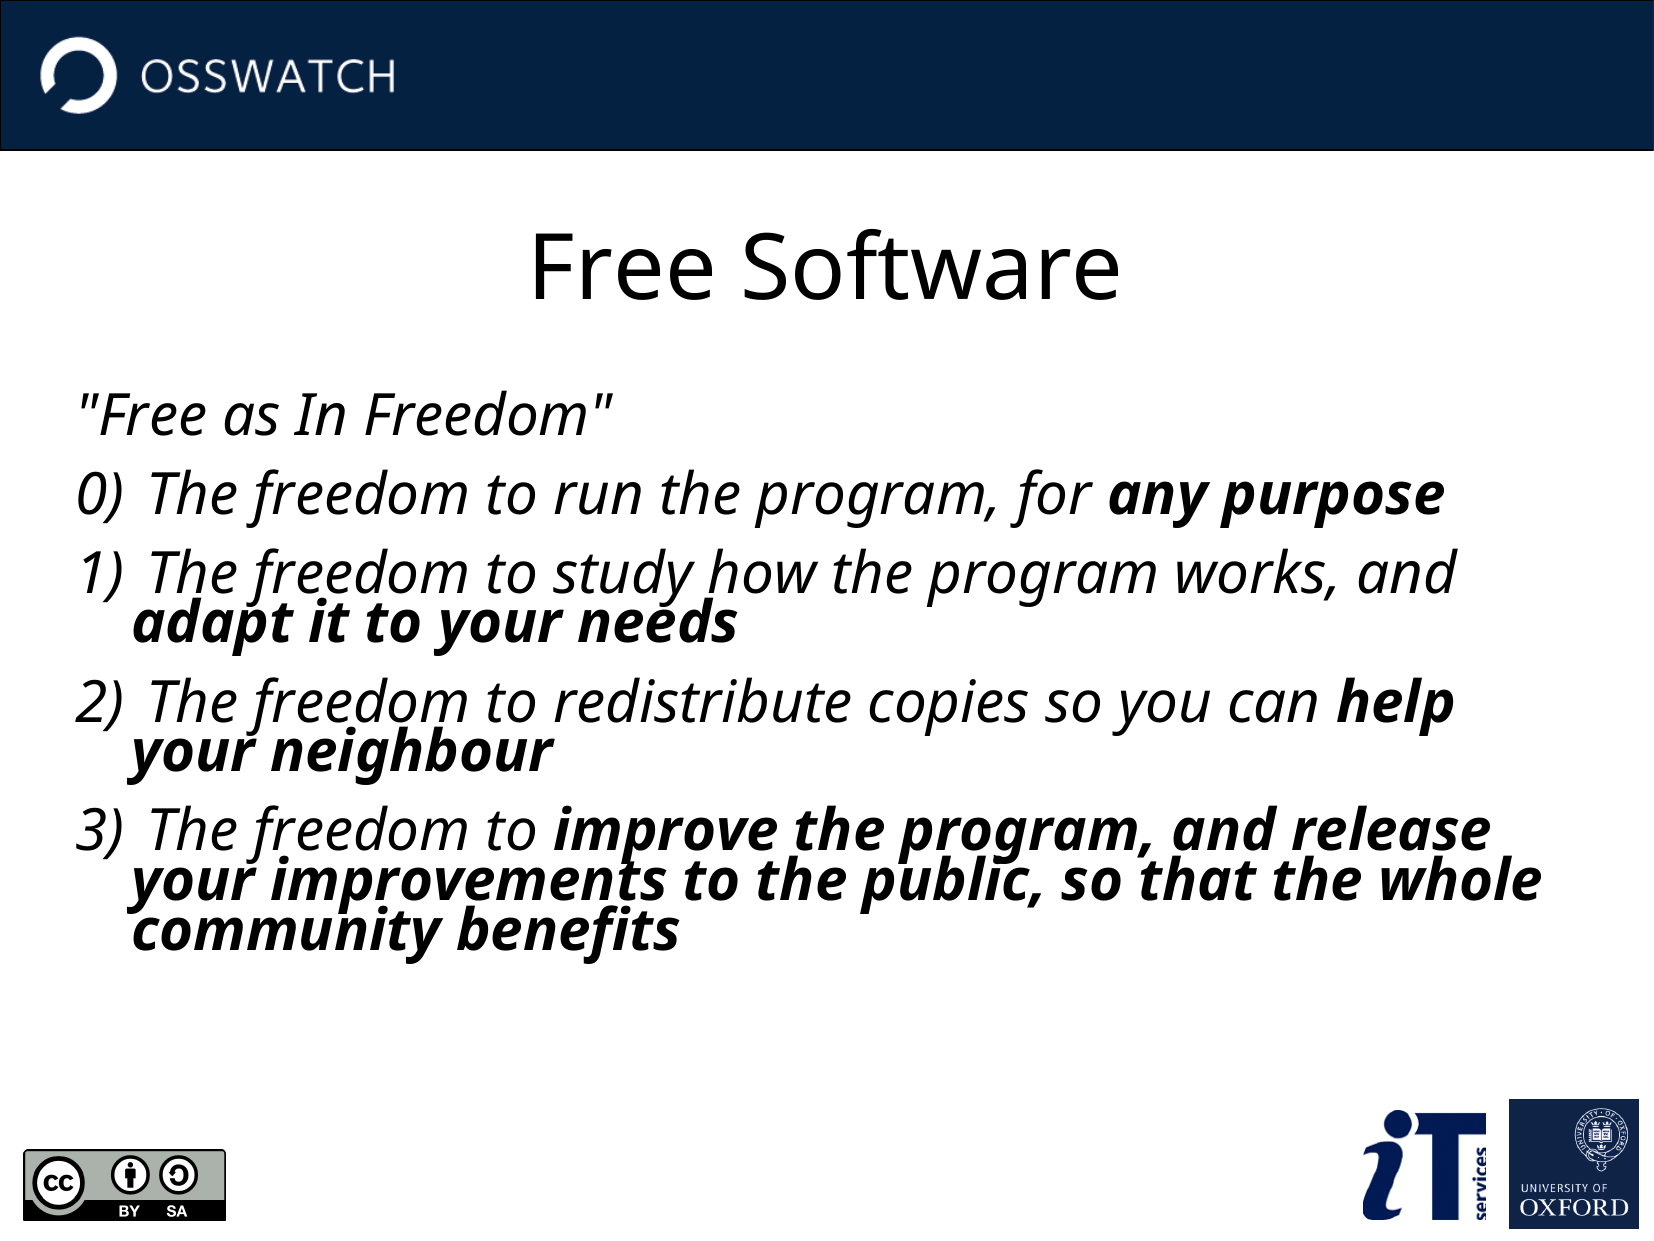

# Free Software
"Free as In Freedom"
 The freedom to run the program, for any purpose
 The freedom to study how the program works, and adapt it to your needs
 The freedom to redistribute copies so you can help your neighbour
 The freedom to improve the program, and release your improvements to the public, so that the whole community benefits